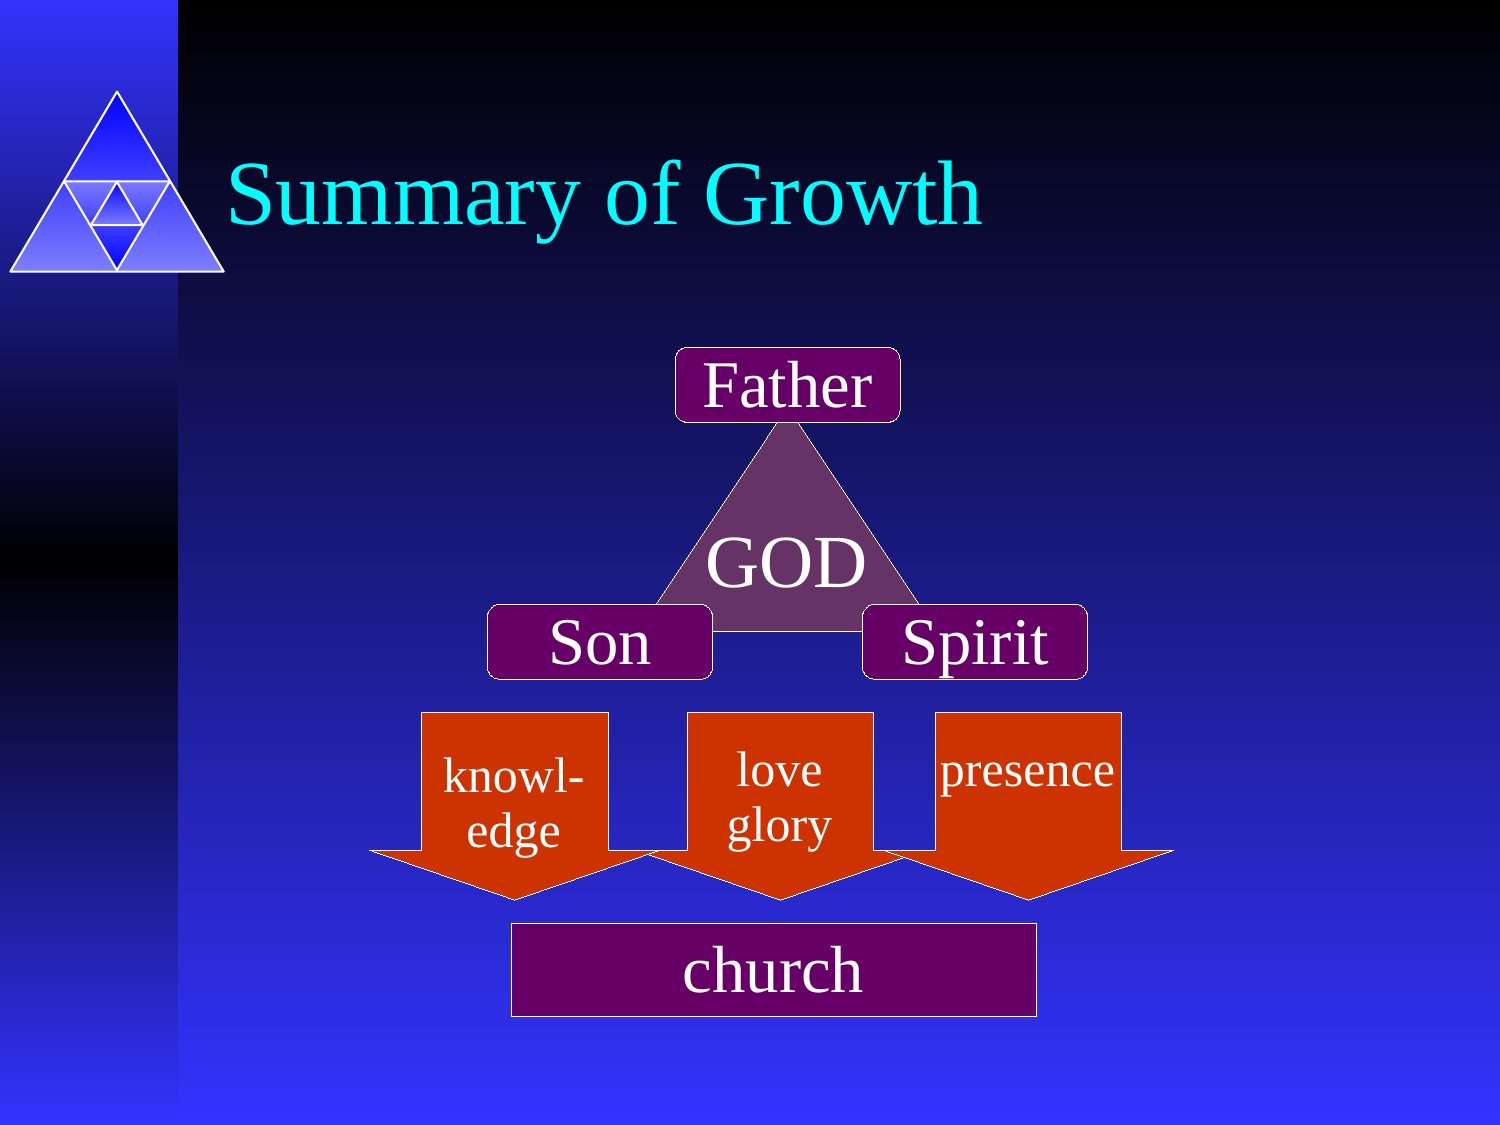

# Summary of Growth
Father
GOD
Son
Spirit
love
glory
presence
knowl-
edge
church